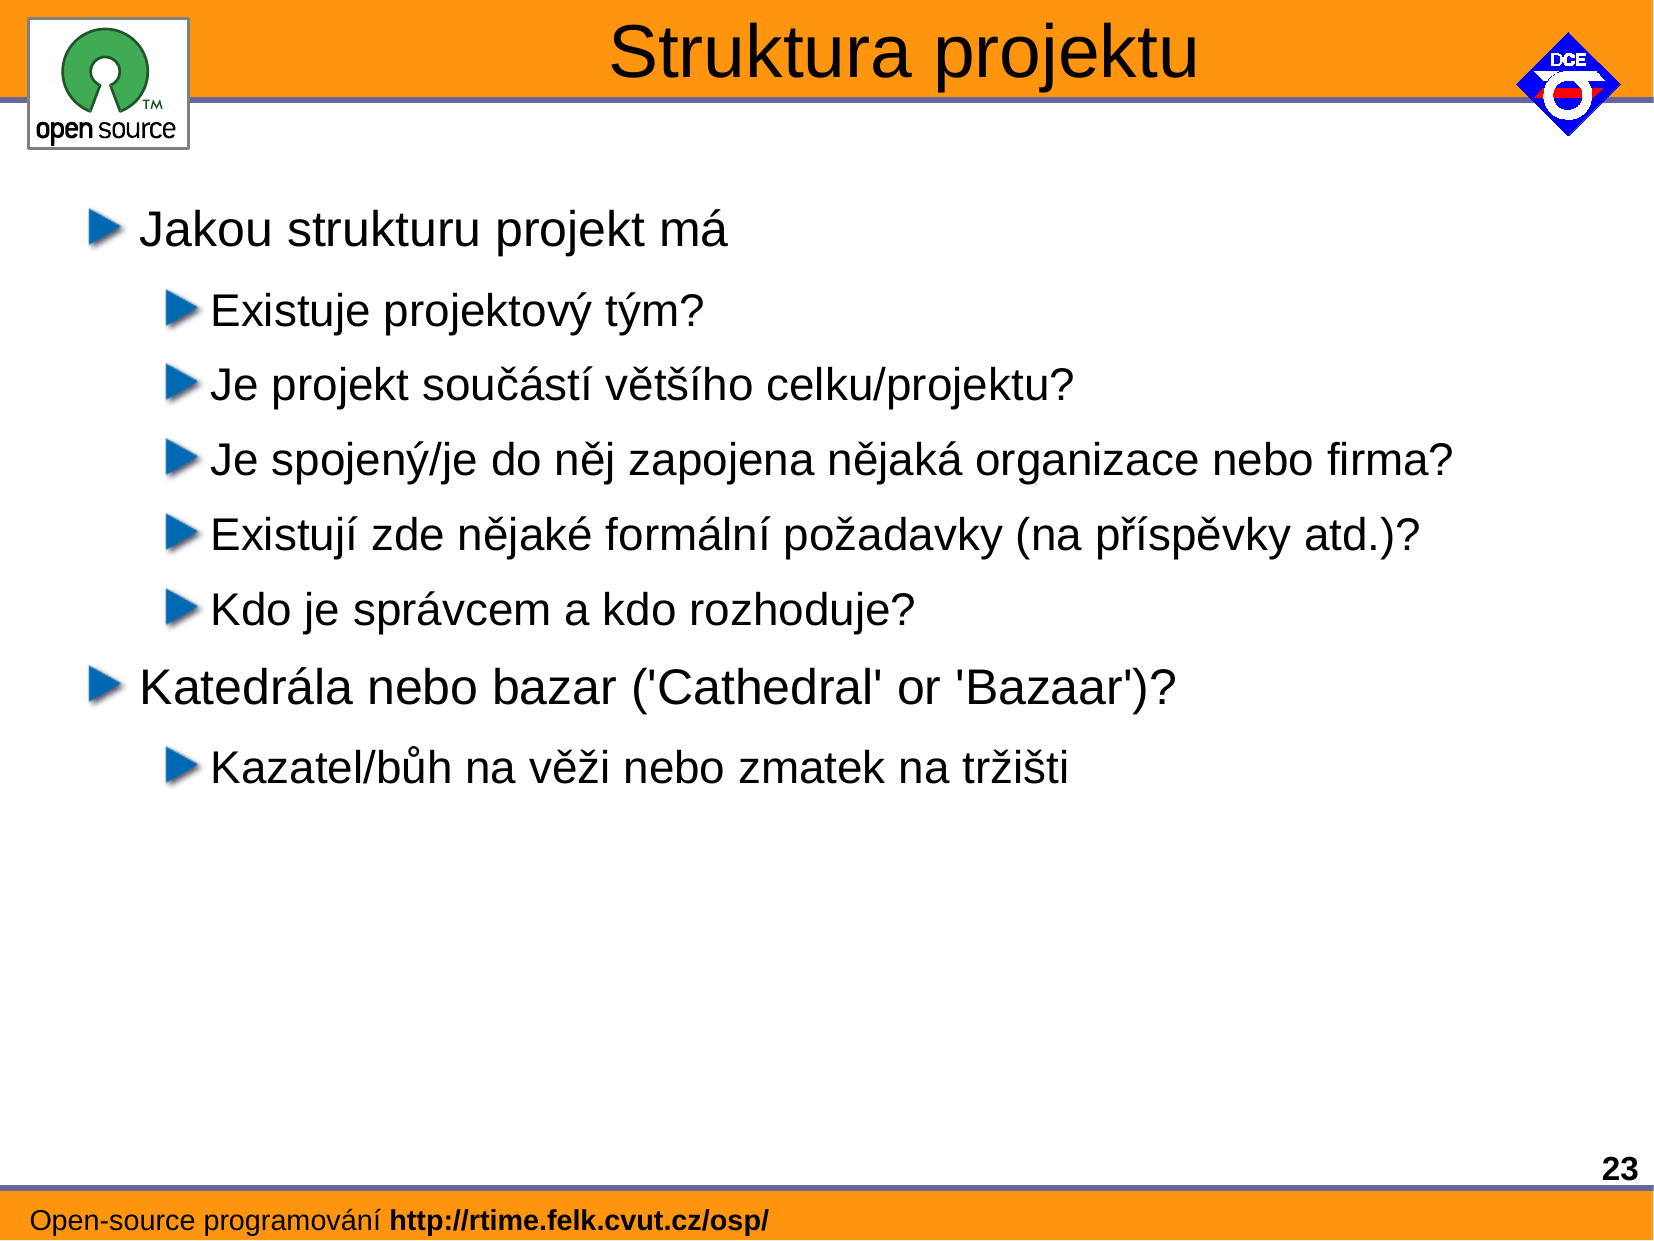

# Struktura projektu
Jakou strukturu projekt má
Existuje projektový tým?
Je projekt součástí většího celku/projektu?
Je spojený/je do něj zapojena nějaká organizace nebo firma?
Existují zde nějaké formální požadavky (na příspěvky atd.)?
Kdo je správcem a kdo rozhoduje?
Katedrála nebo bazar ('Cathedral' or 'Bazaar')?
Kazatel/bůh na věži nebo zmatek na tržišti